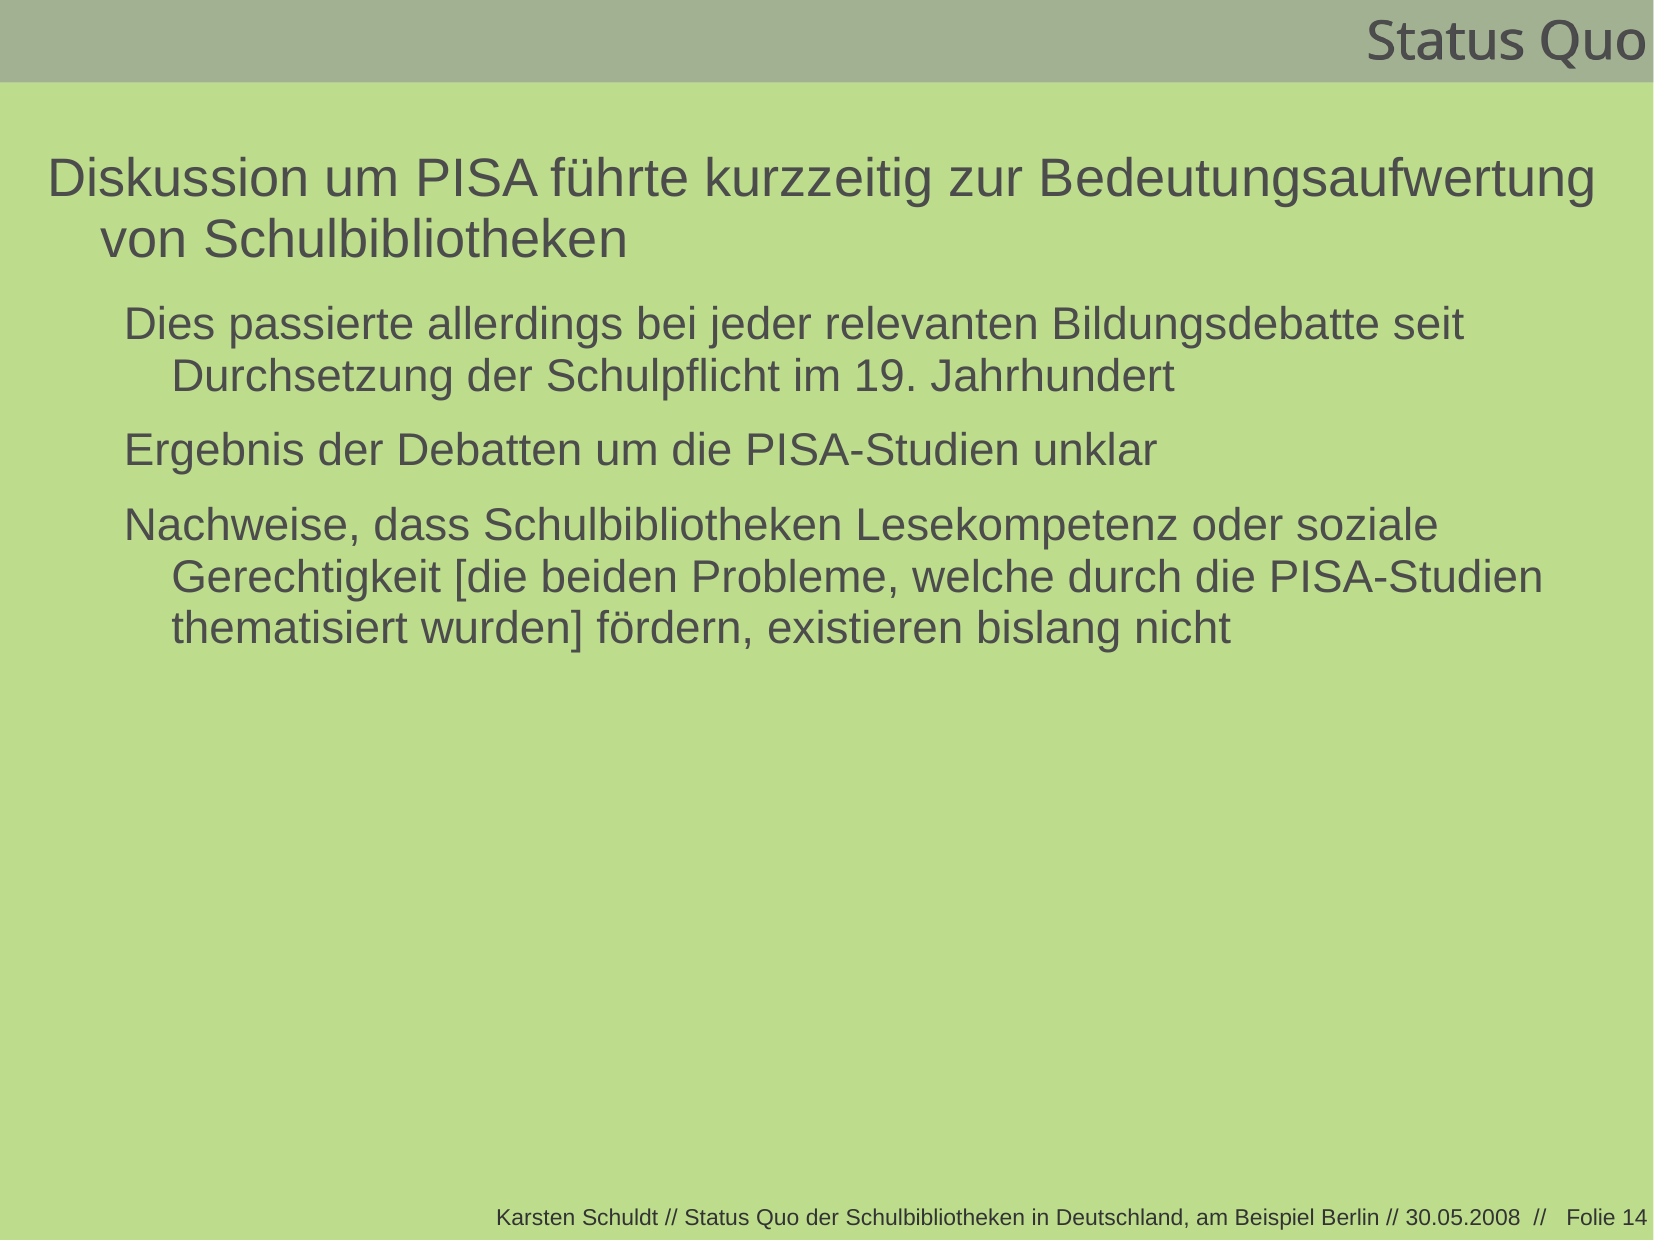

# Status Quo
Diskussion um PISA führte kurzzeitig zur Bedeutungsaufwertung von Schulbibliotheken
Dies passierte allerdings bei jeder relevanten Bildungsdebatte seit Durchsetzung der Schulpflicht im 19. Jahrhundert
Ergebnis der Debatten um die PISA-Studien unklar
Nachweise, dass Schulbibliotheken Lesekompetenz oder soziale Gerechtigkeit [die beiden Probleme, welche durch die PISA-Studien thematisiert wurden] fördern, existieren bislang nicht
14